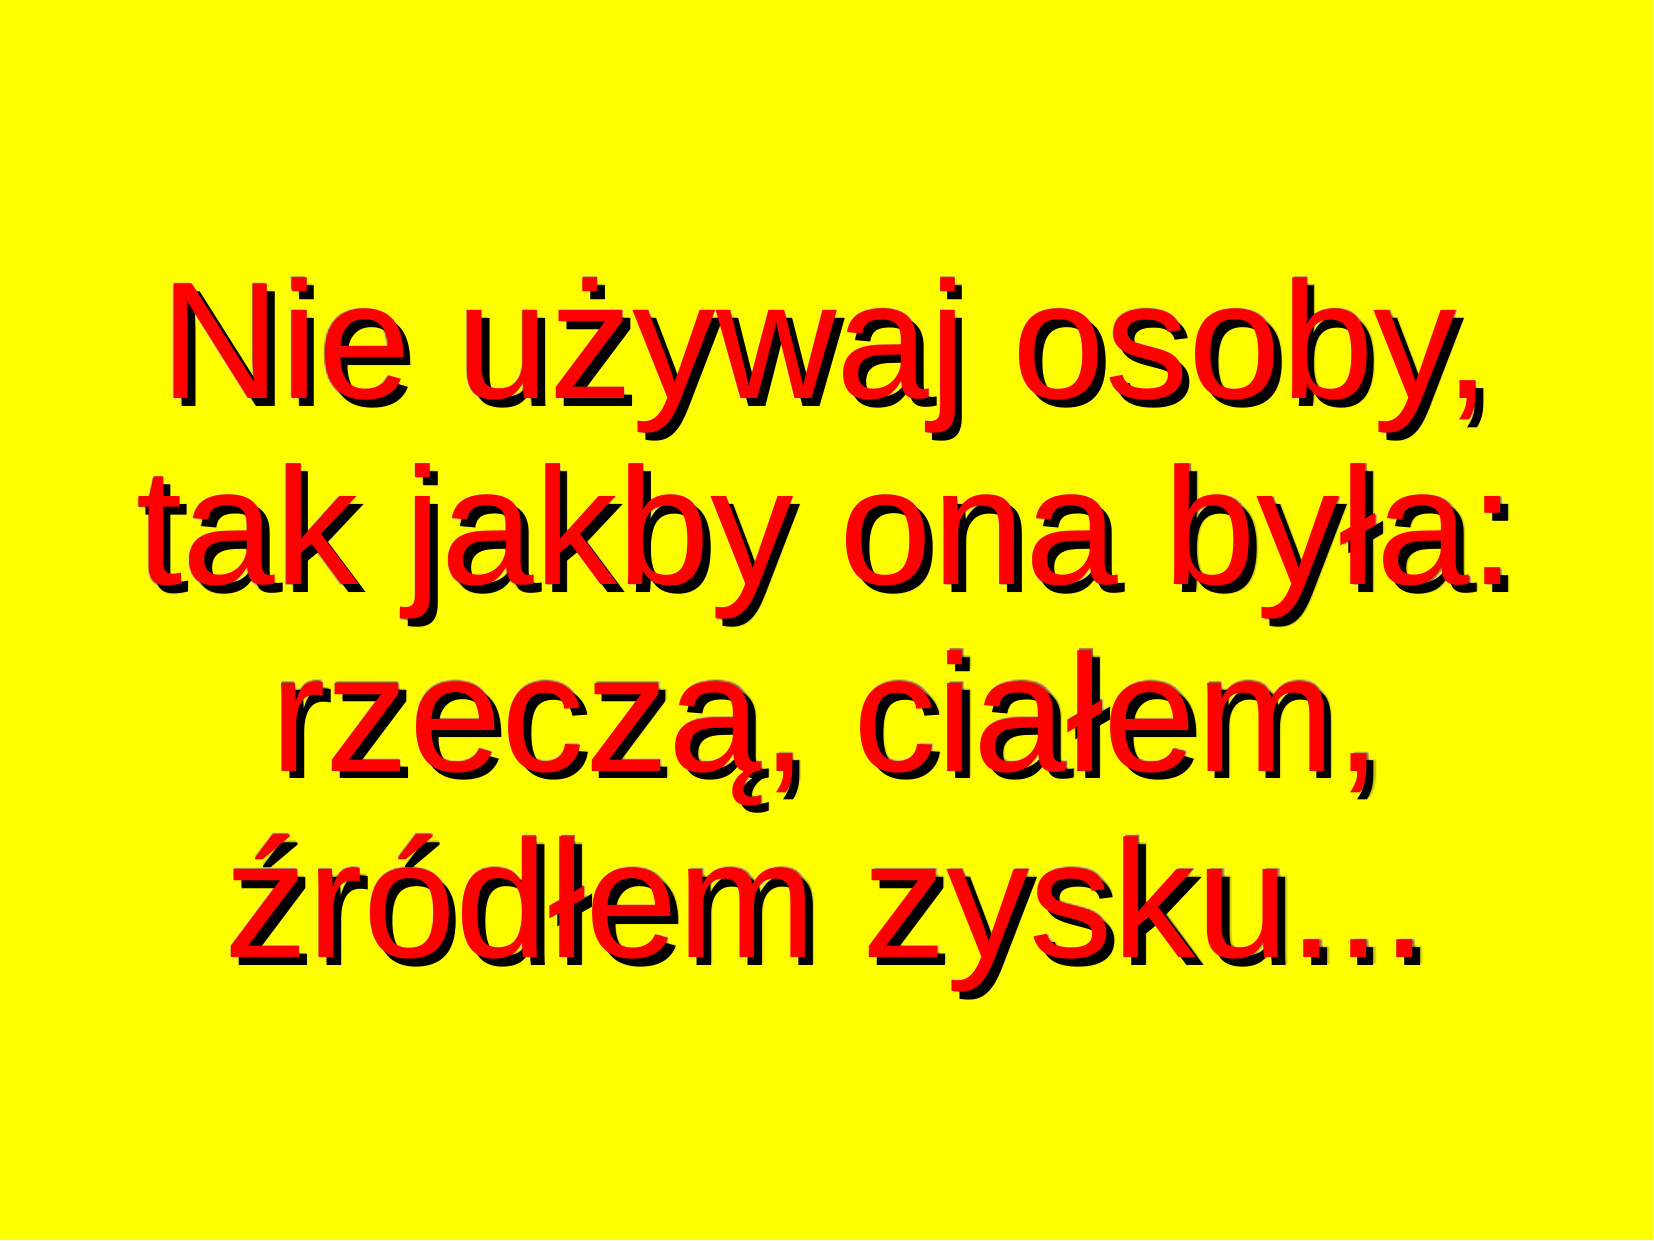

# Nie używaj osoby,
tak jakby ona była:
rzeczą, ciałem, źródłem zysku...